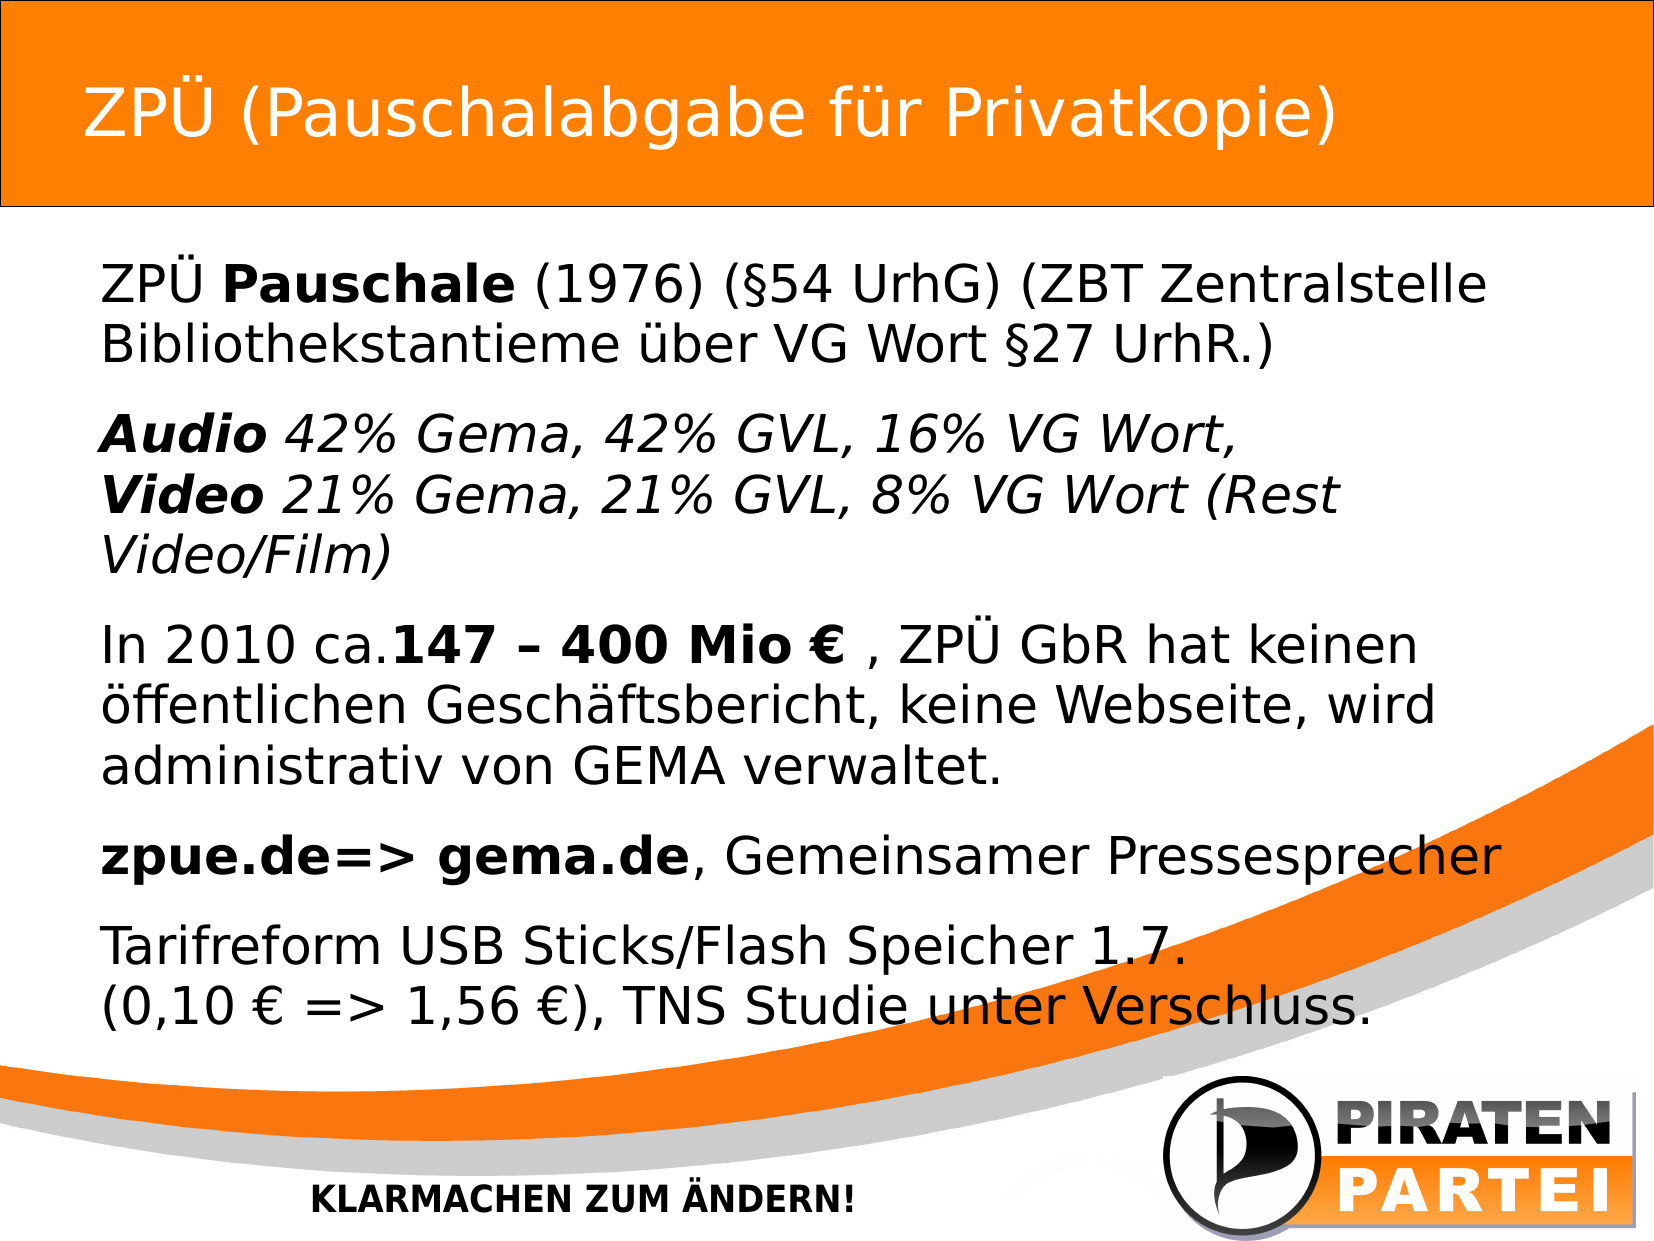

# ZPÜ (Pauschalabgabe für Privatkopie)
ZPÜ Pauschale (1976) (§54 UrhG) (ZBT Zentralstelle Bibliothekstantieme über VG Wort §27 UrhR.)
Audio 42% Gema, 42% GVL, 16% VG Wort, Video 21% Gema, 21% GVL, 8% VG Wort (Rest Video/Film)
In 2010 ca.147 – 400 Mio € , ZPÜ GbR hat keinen öffentlichen Geschäftsbericht, keine Webseite, wird administrativ von GEMA verwaltet.
zpue.de=> gema.de, Gemeinsamer Pressesprecher
Tarifreform USB Sticks/Flash Speicher 1.7. (0,10 € => 1,56 €), TNS Studie unter Verschluss.